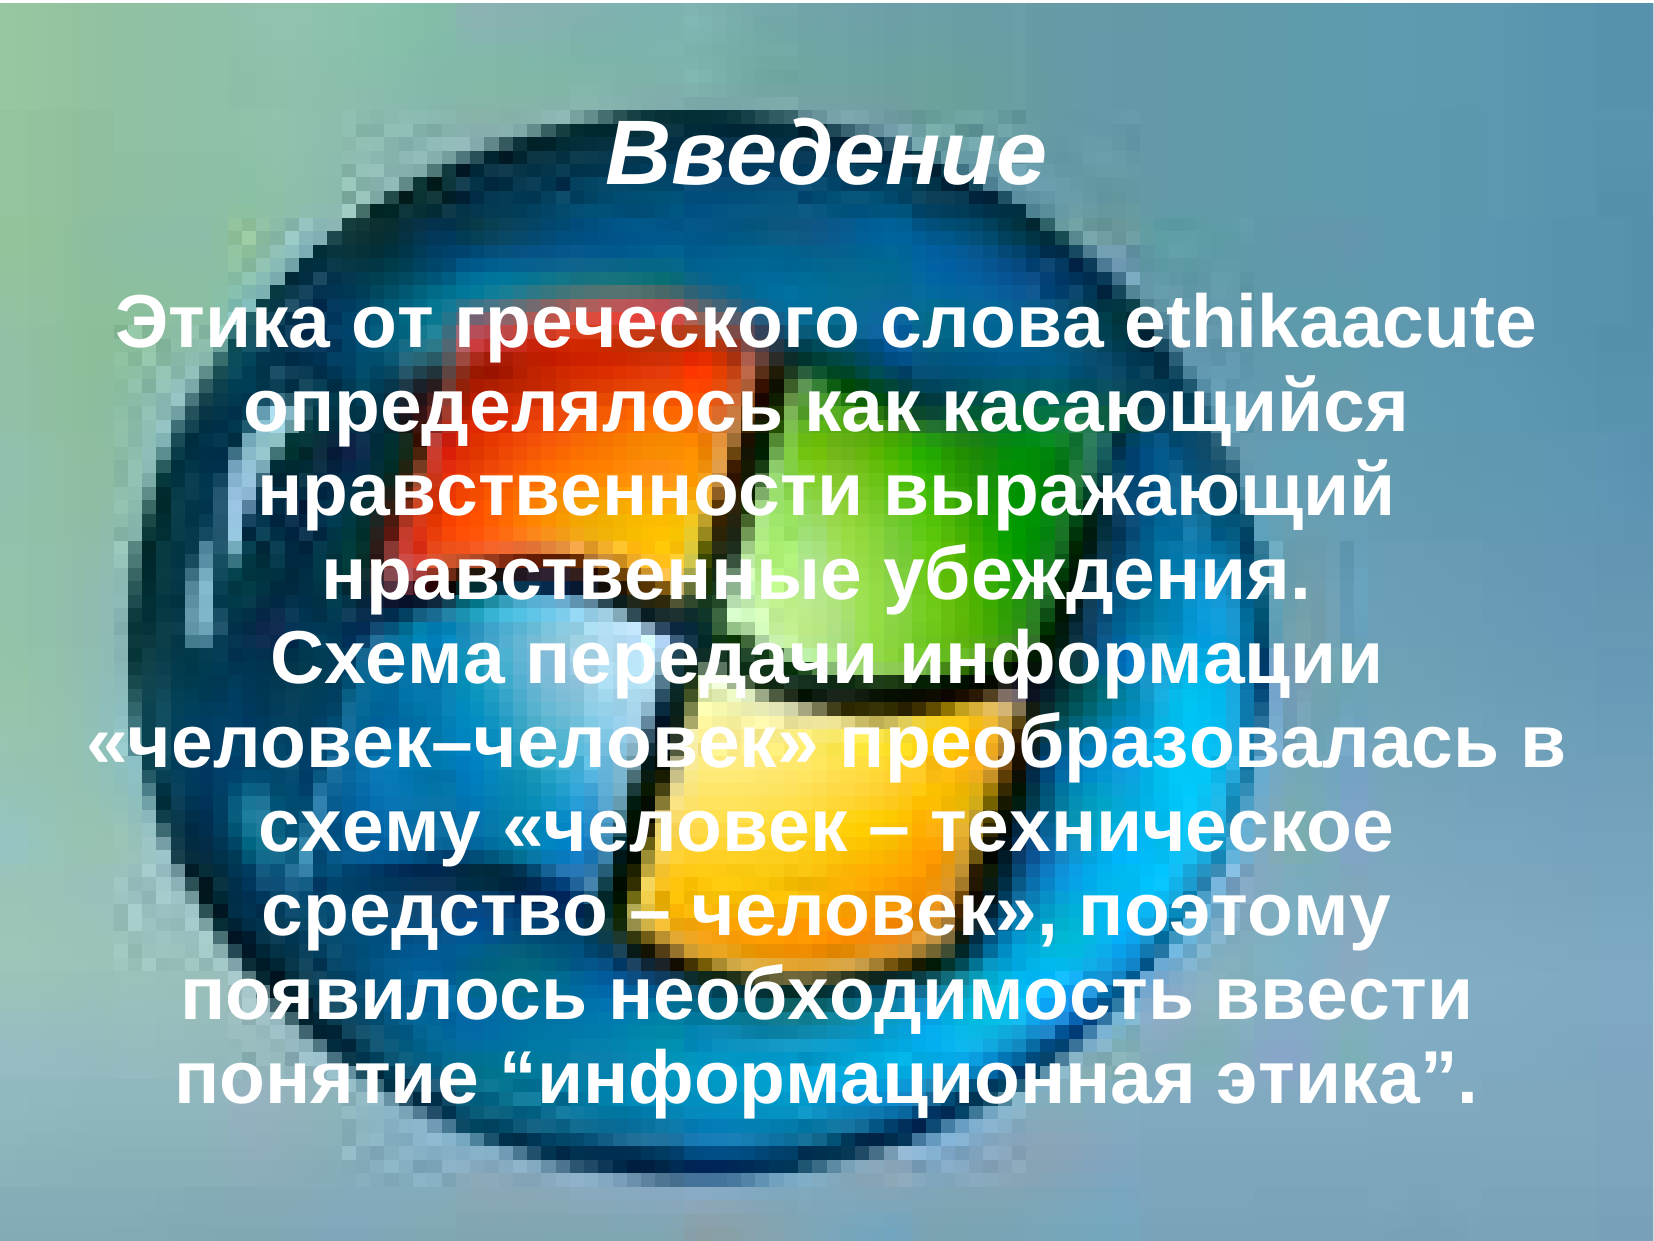

# Введение
Этика от греческого слова ethikaacute определялось как касающийся нравственности выражающий нравственные убеждения.
Схема передачи информации «человек–человек» преобразовалась в схему «человек – техническое средство – человек», поэтому появилось необходимость ввести понятие “информационная этика”.